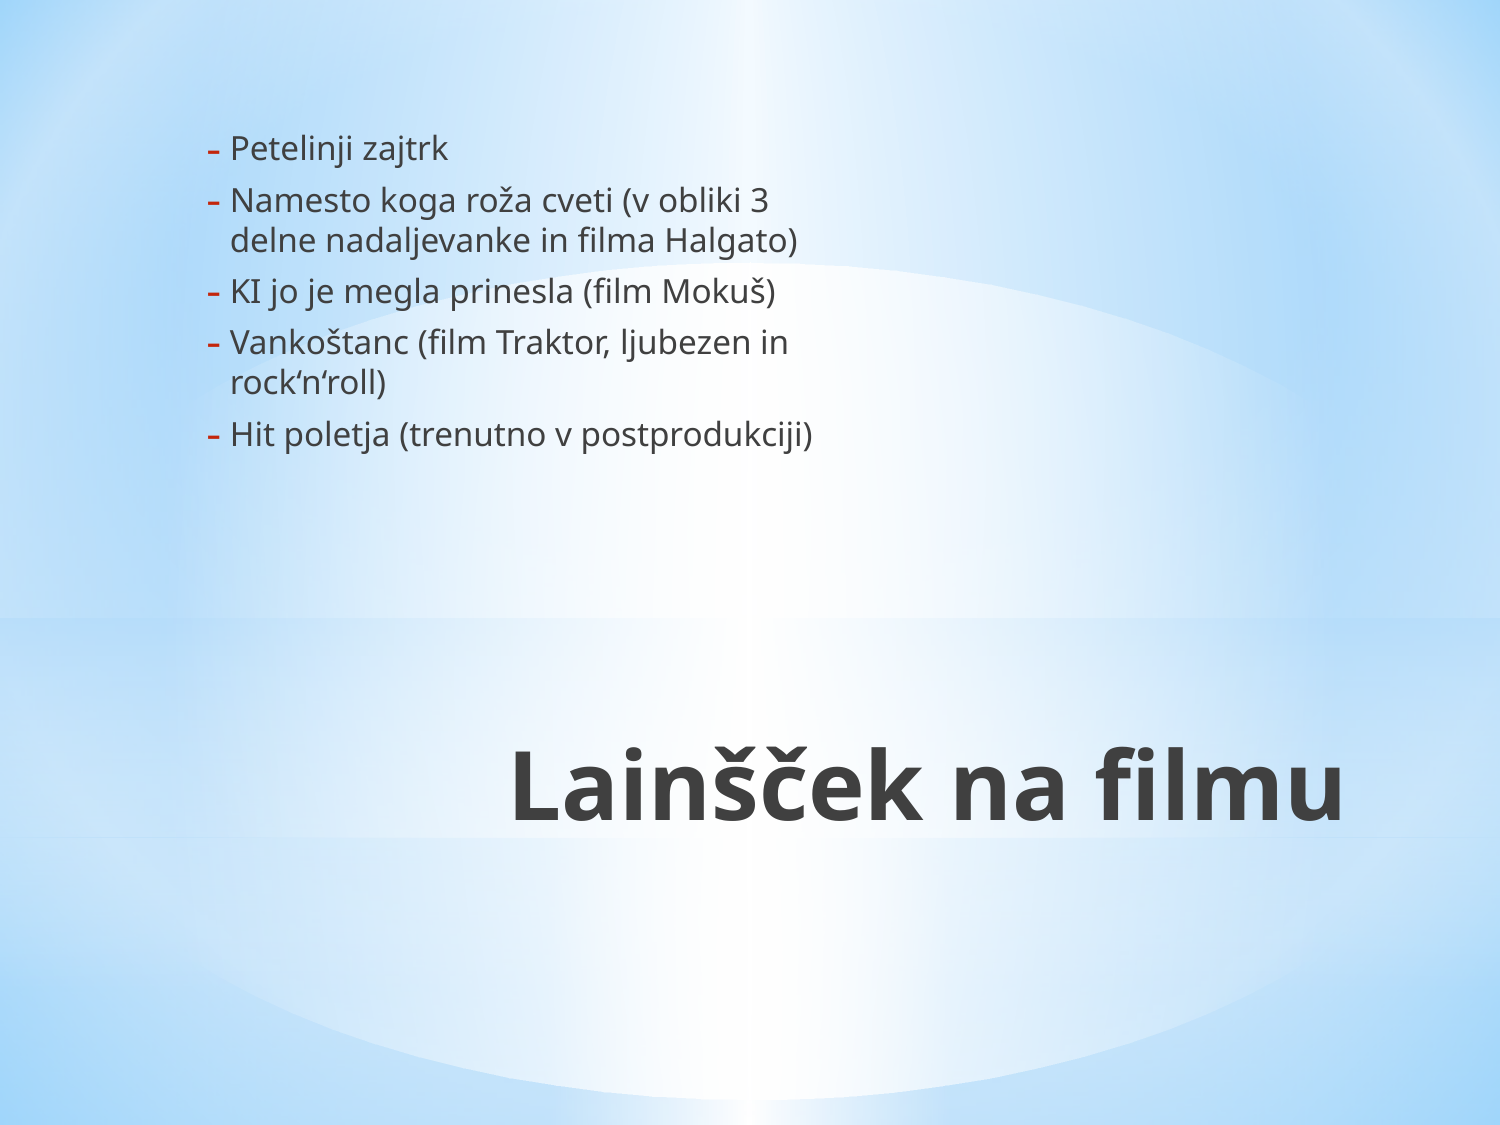

Petelinji zajtrk
Namesto koga roža cveti (v obliki 3 delne nadaljevanke in filma Halgato)
KI jo je megla prinesla (film Mokuš)
Vankoštanc (film Traktor, ljubezen in rock‘n‘roll)
Hit poletja (trenutno v postprodukciji)
# Lainšček na filmu